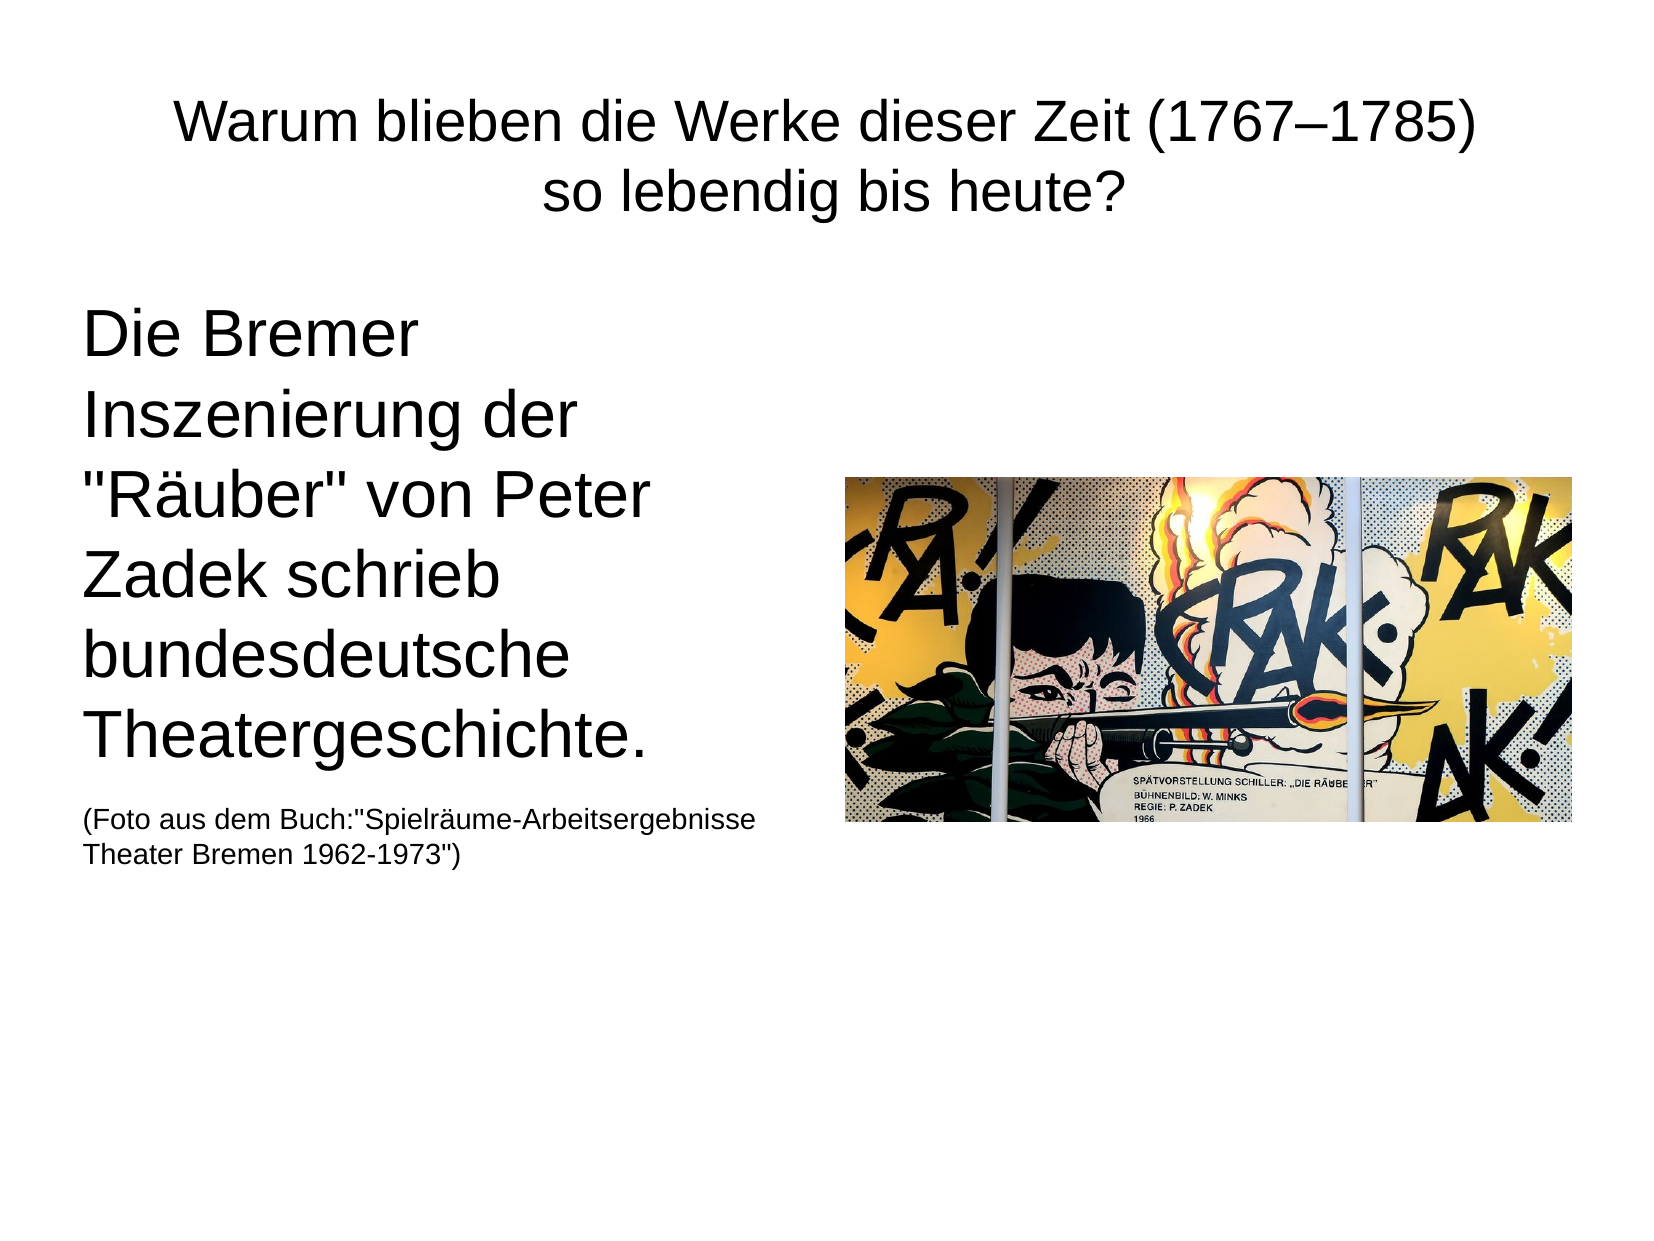

# Warum blieben die Werke dieser Zeit (1767–1785) so lebendig bis heute?
Die Bremer Inszenierung der "Räuber" von Peter Zadek schrieb bundesdeutsche Theatergeschichte.
(Foto aus dem Buch:"Spielräume-Arbeitsergebnisse Theater Bremen 1962-1973")